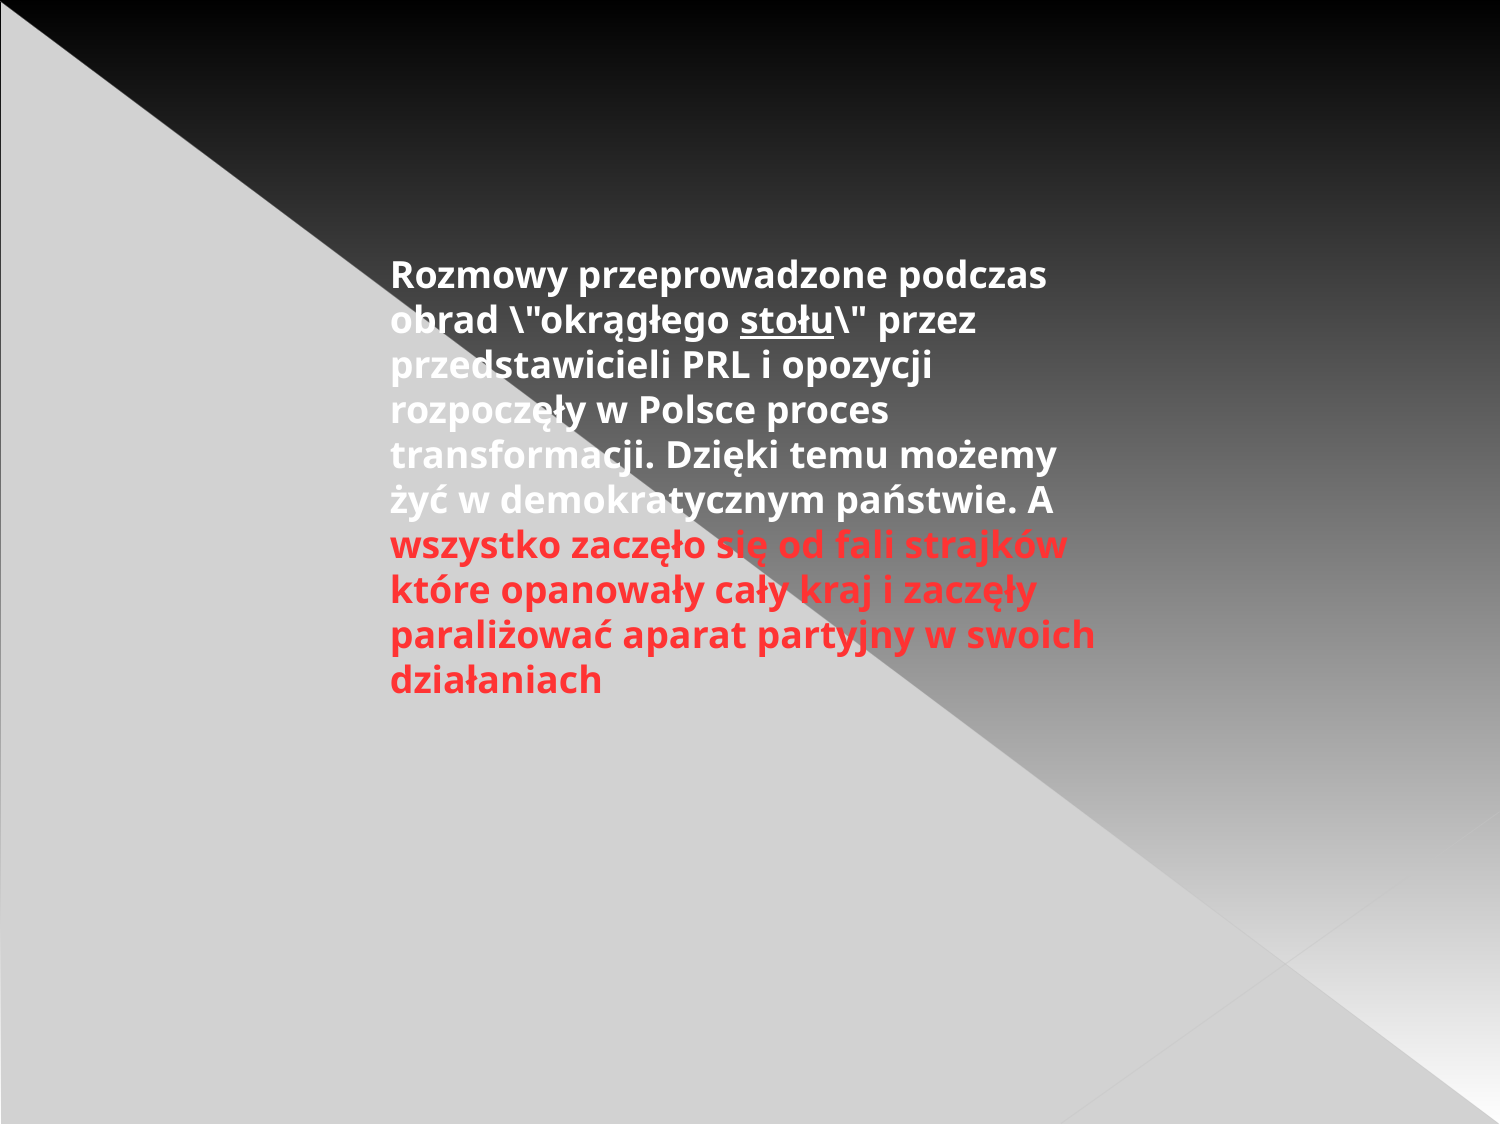

Rozmowy przeprowadzone podczas obrad \"okrągłego stołu\" przez przedstawicieli PRL i opozycji rozpoczęły w Polsce proces transformacji. Dzięki temu możemy żyć w demokratycznym państwie. A wszystko zaczęło się od fali strajków które opanowały cały kraj i zaczęły paraliżować aparat partyjny w swoich działaniach